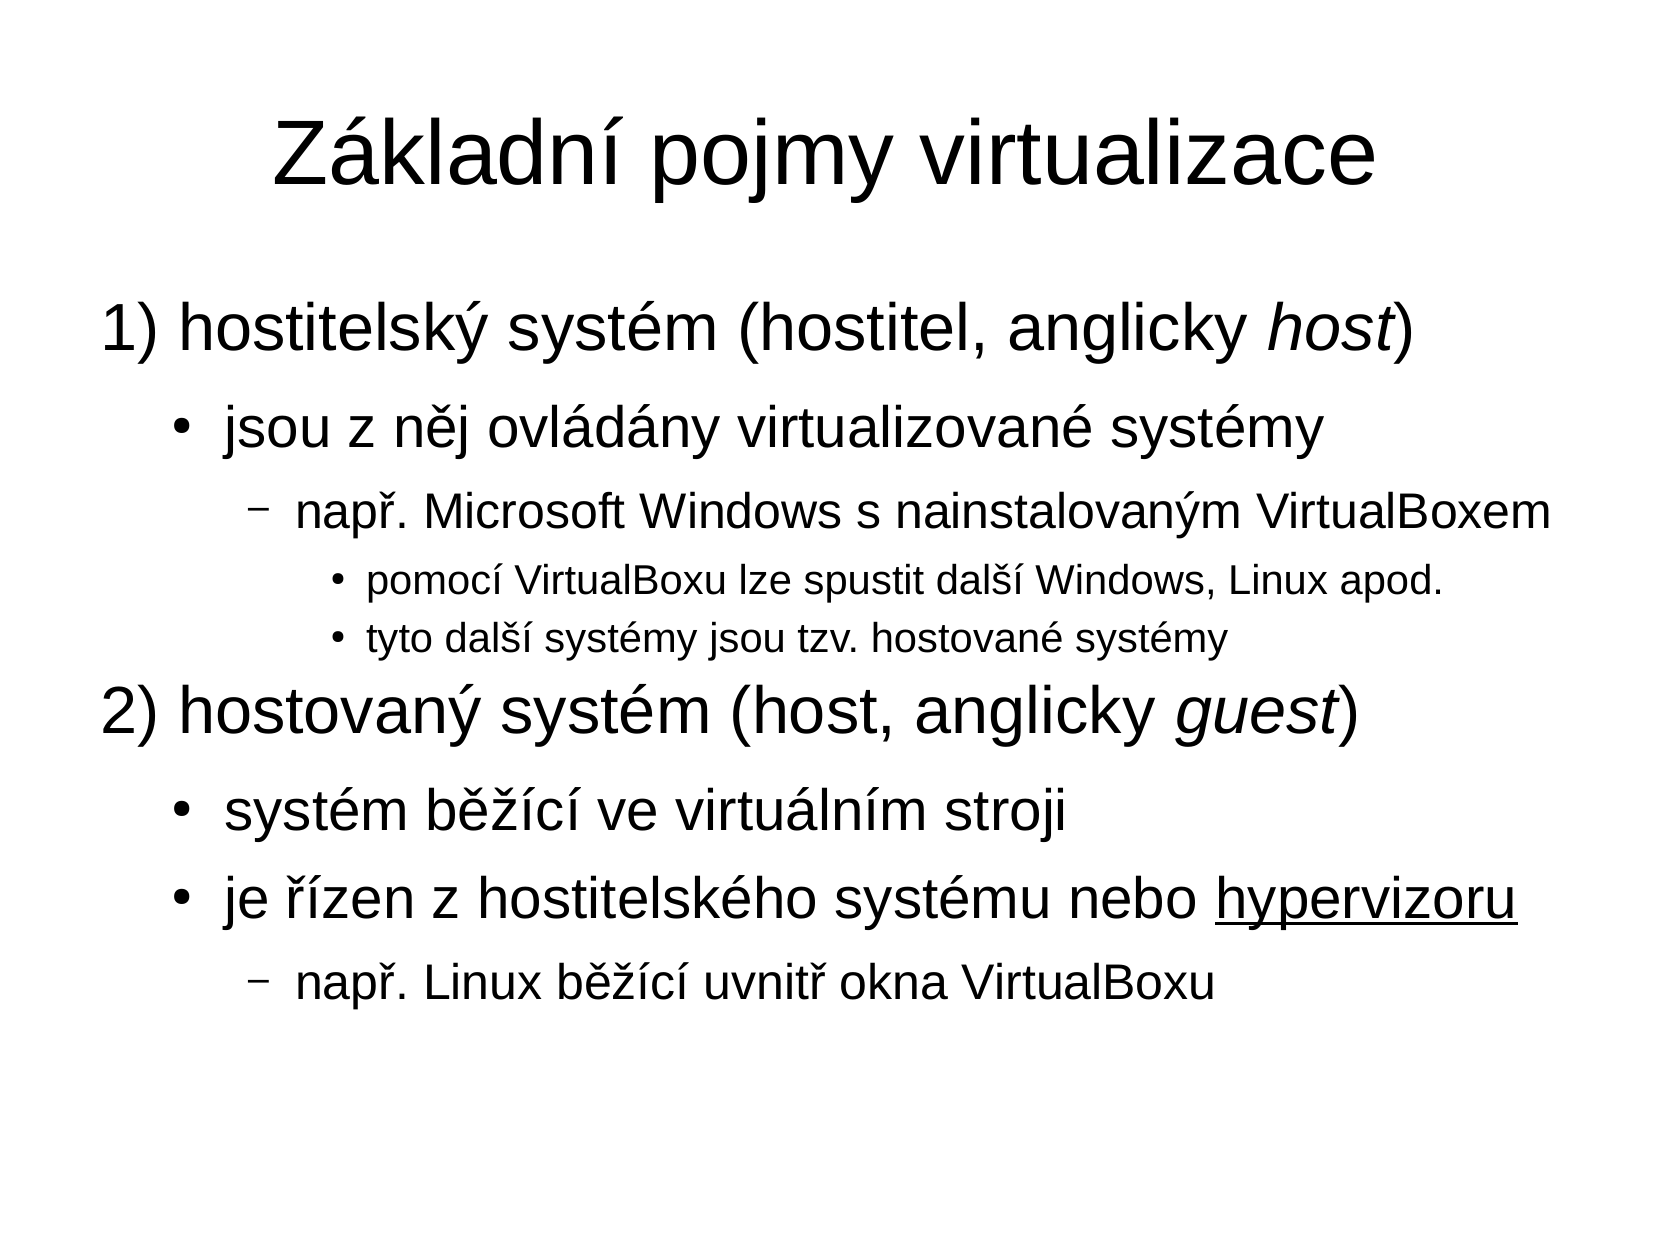

# Základní pojmy virtualizace
 hostitelský systém (hostitel, anglicky host)
jsou z něj ovládány virtualizované systémy
např. Microsoft Windows s nainstalovaným VirtualBoxem
pomocí VirtualBoxu lze spustit další Windows, Linux apod.
tyto další systémy jsou tzv. hostované systémy
 hostovaný systém (host, anglicky guest)
systém běžící ve virtuálním stroji
je řízen z hostitelského systému nebo hypervizoru
např. Linux běžící uvnitř okna VirtualBoxu